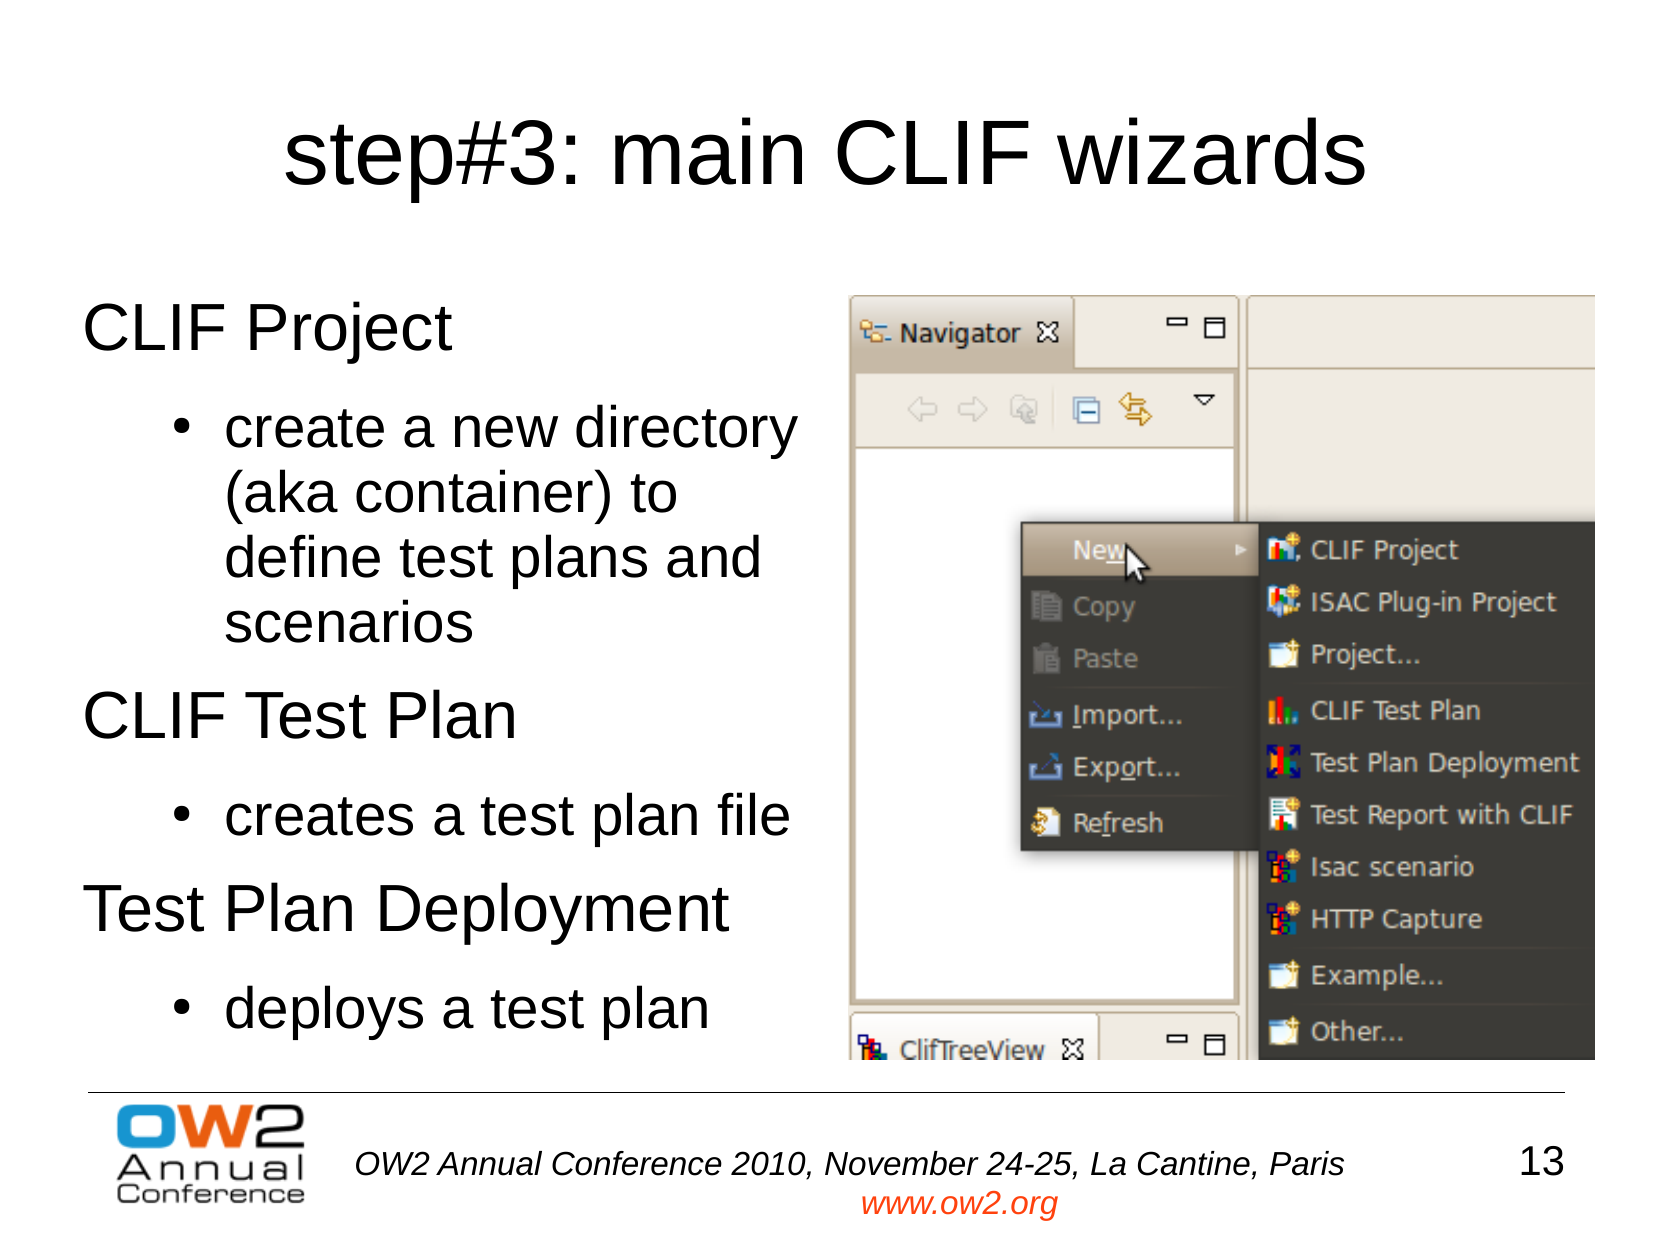

# step#3: main CLIF wizards
CLIF Project
create a new directory (aka container) to define test plans and scenarios
CLIF Test Plan
creates a test plan file
Test Plan Deployment
deploys a test plan